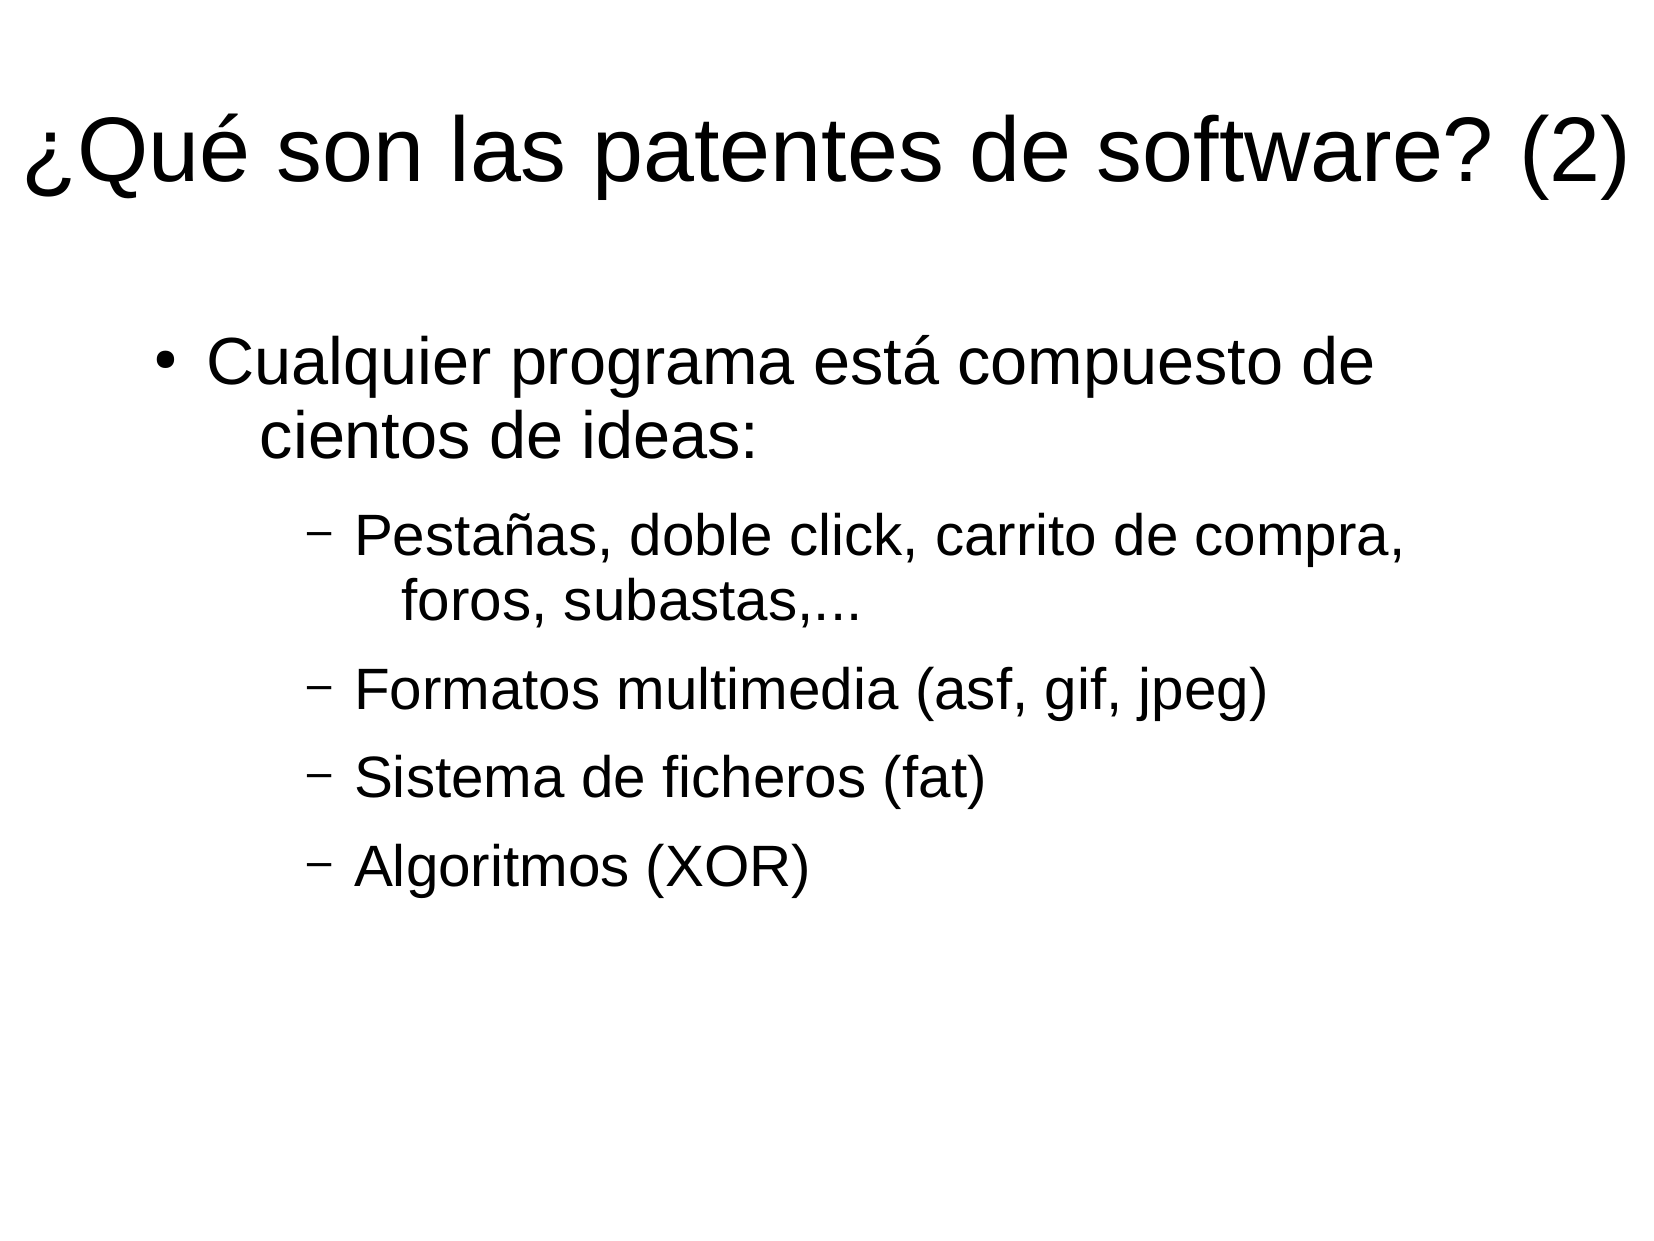

# ¿Qué son las patentes de software? (2)
Cualquier programa está compuesto de cientos de ideas:
Pestañas, doble click, carrito de compra, foros, subastas,...
Formatos multimedia (asf, gif, jpeg)
Sistema de ficheros (fat)
Algoritmos (XOR)